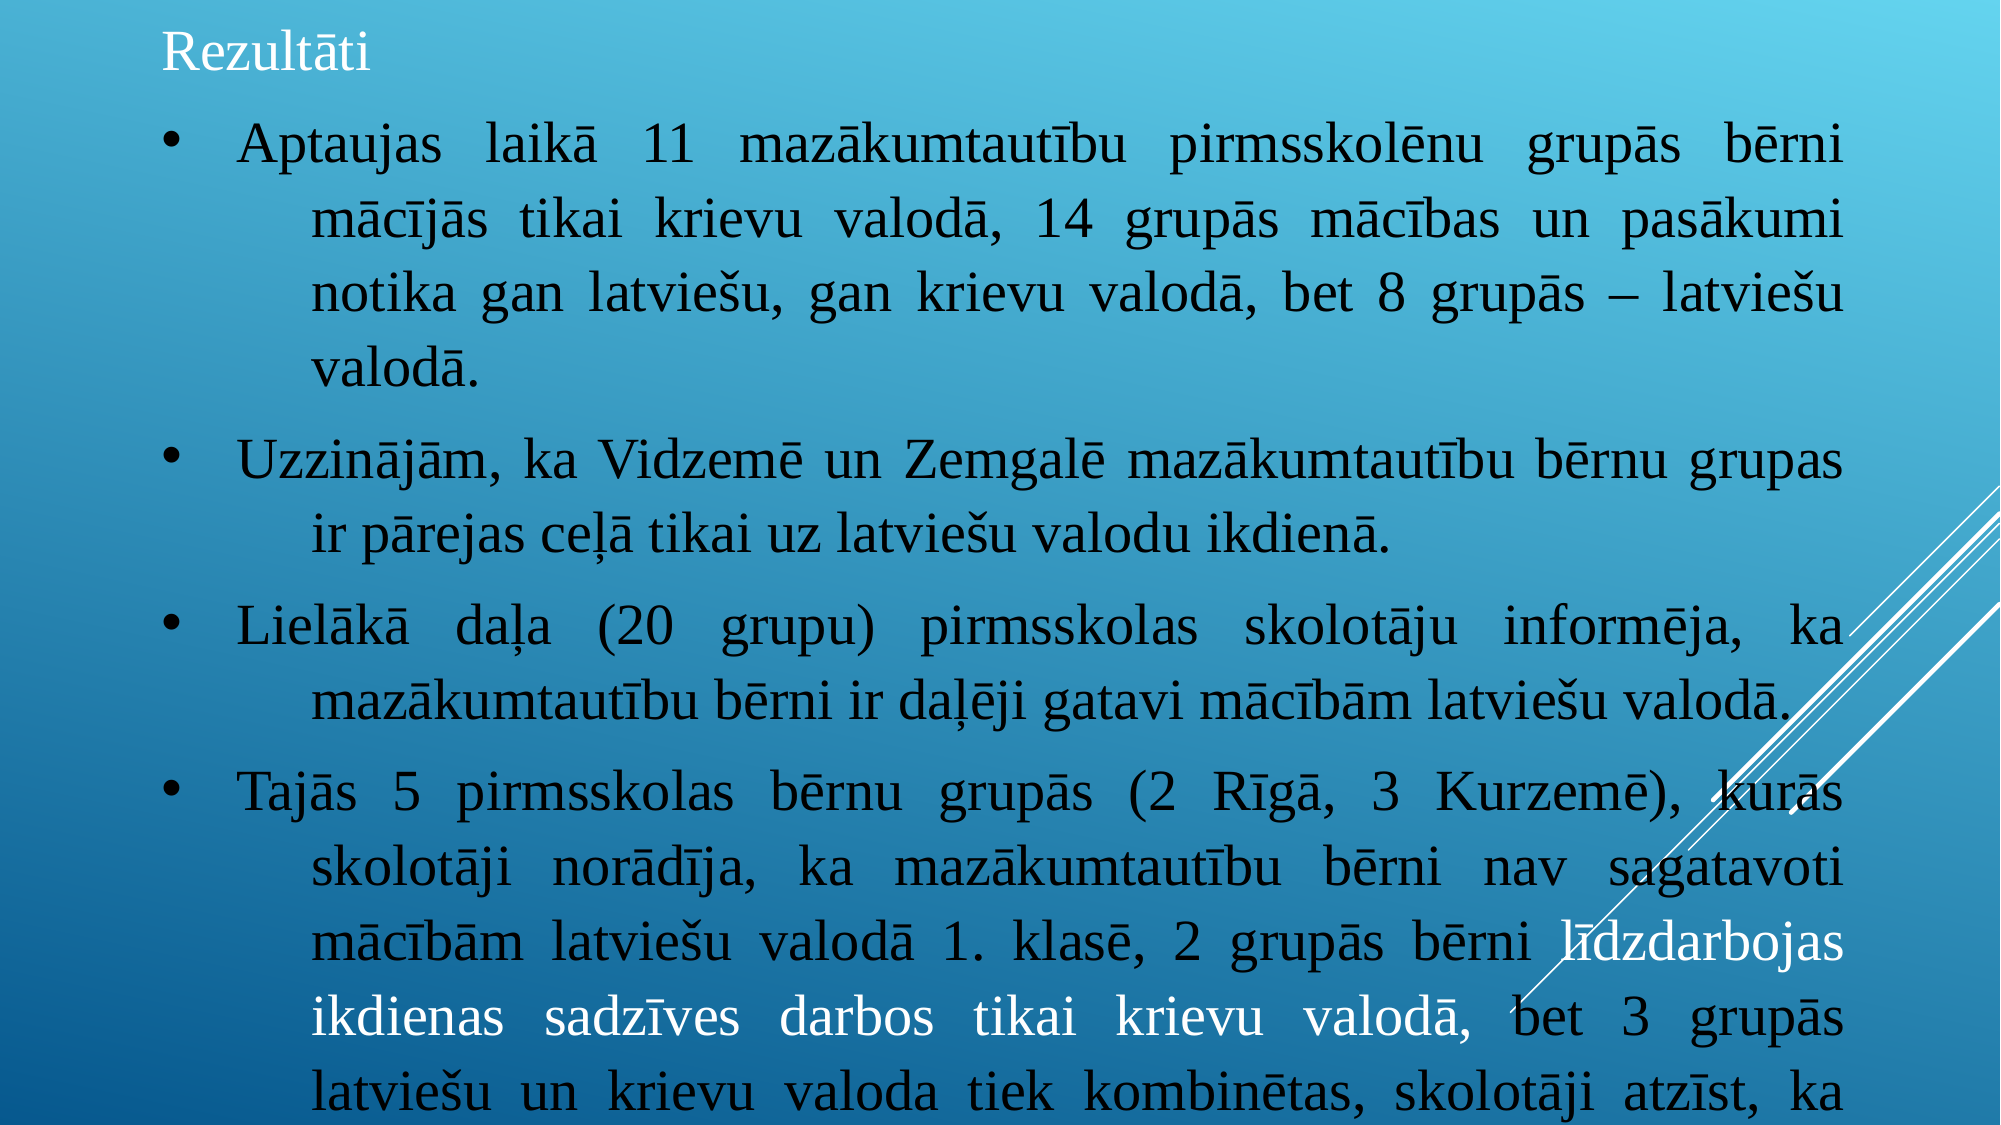

Rezultāti
Aptaujas laikā 11 mazākumtautību pirmsskolēnu grupās bērni mācījās tikai krievu valodā, 14 grupās mācības un pasākumi notika gan latviešu, gan krievu valodā, bet 8 grupās – latviešu valodā.
Uzzinājām, ka Vidzemē un Zemgalē mazākumtautību bērnu grupas ir pārejas ceļā tikai uz latviešu valodu ikdienā.
Lielākā daļa (20 grupu) pirmsskolas skolotāju informēja, ka mazākumtautību bērni ir daļēji gatavi mācībām latviešu valodā.
Tajās 5 pirmsskolas bērnu grupās (2 Rīgā, 3 Kurzemē), kurās skolotāji norādīja, ka mazākumtautību bērni nav sagatavoti mācībām latviešu valodā 1. klasē, 2 grupās bērni līdzdarbojas ikdienas sadzīves darbos tikai krievu valodā, bet 3 grupās latviešu un krievu valoda tiek kombinētas, skolotāji atzīst, ka bērniem ir grūti komunicēt latviešu valodā un viņi pāriet uz krievu valodu.